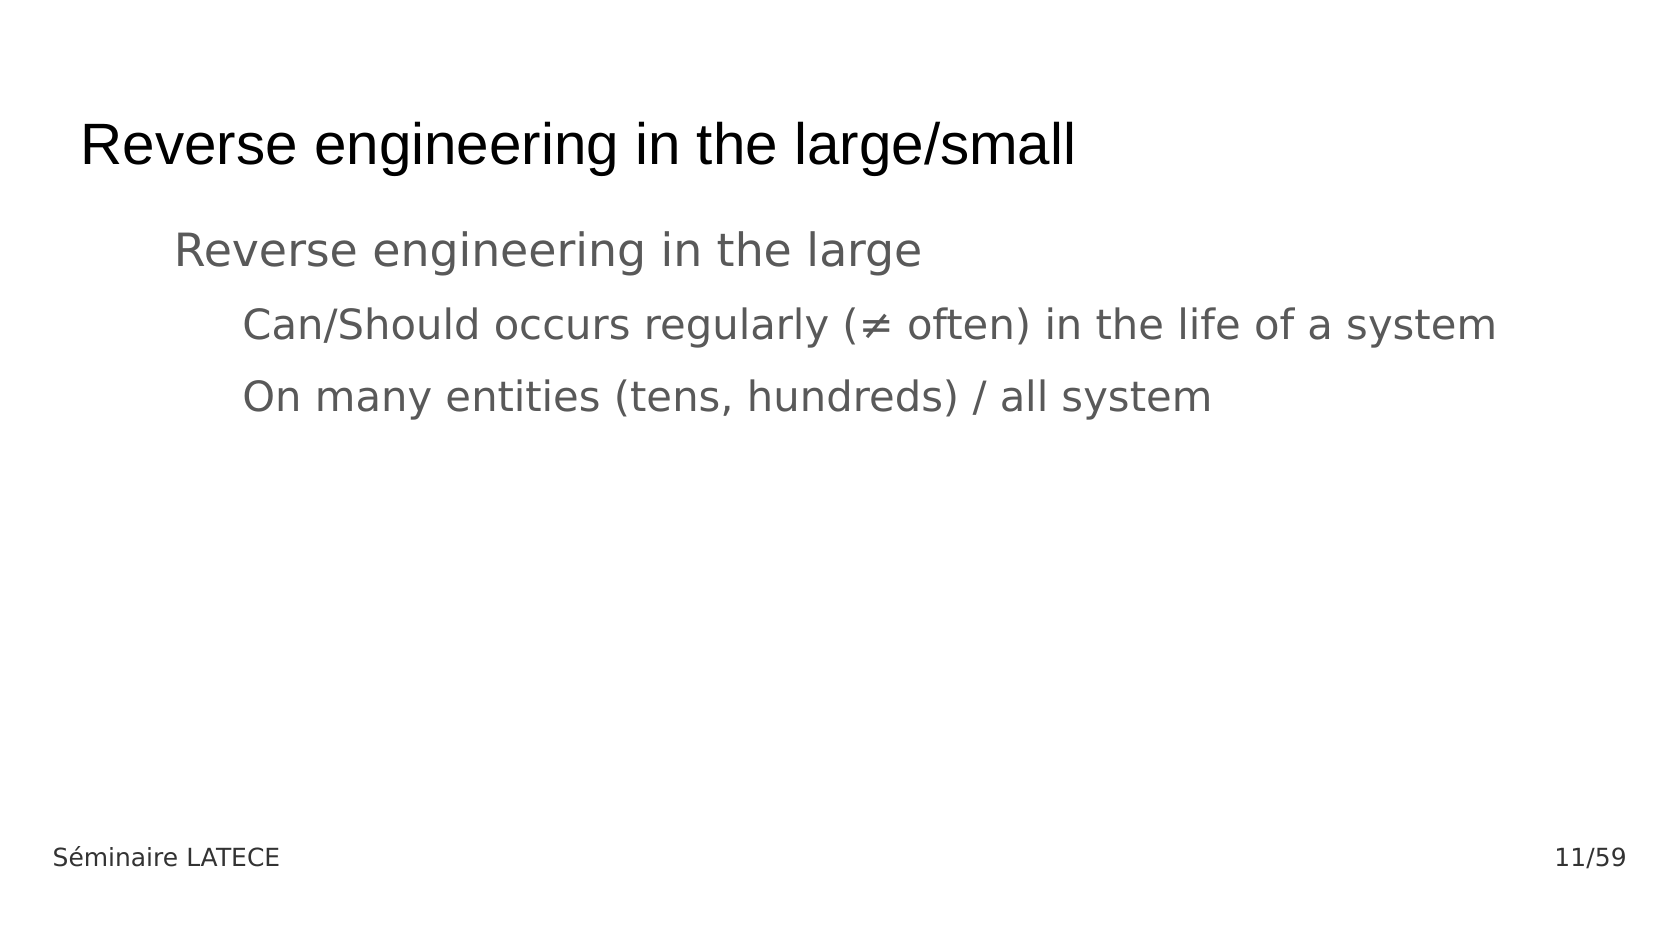

# Reverse engineering in the large/small
Reverse engineering in the large
Can/Should occurs regularly (≠ often) in the life of a system
On many entities (tens, hundreds) / all system